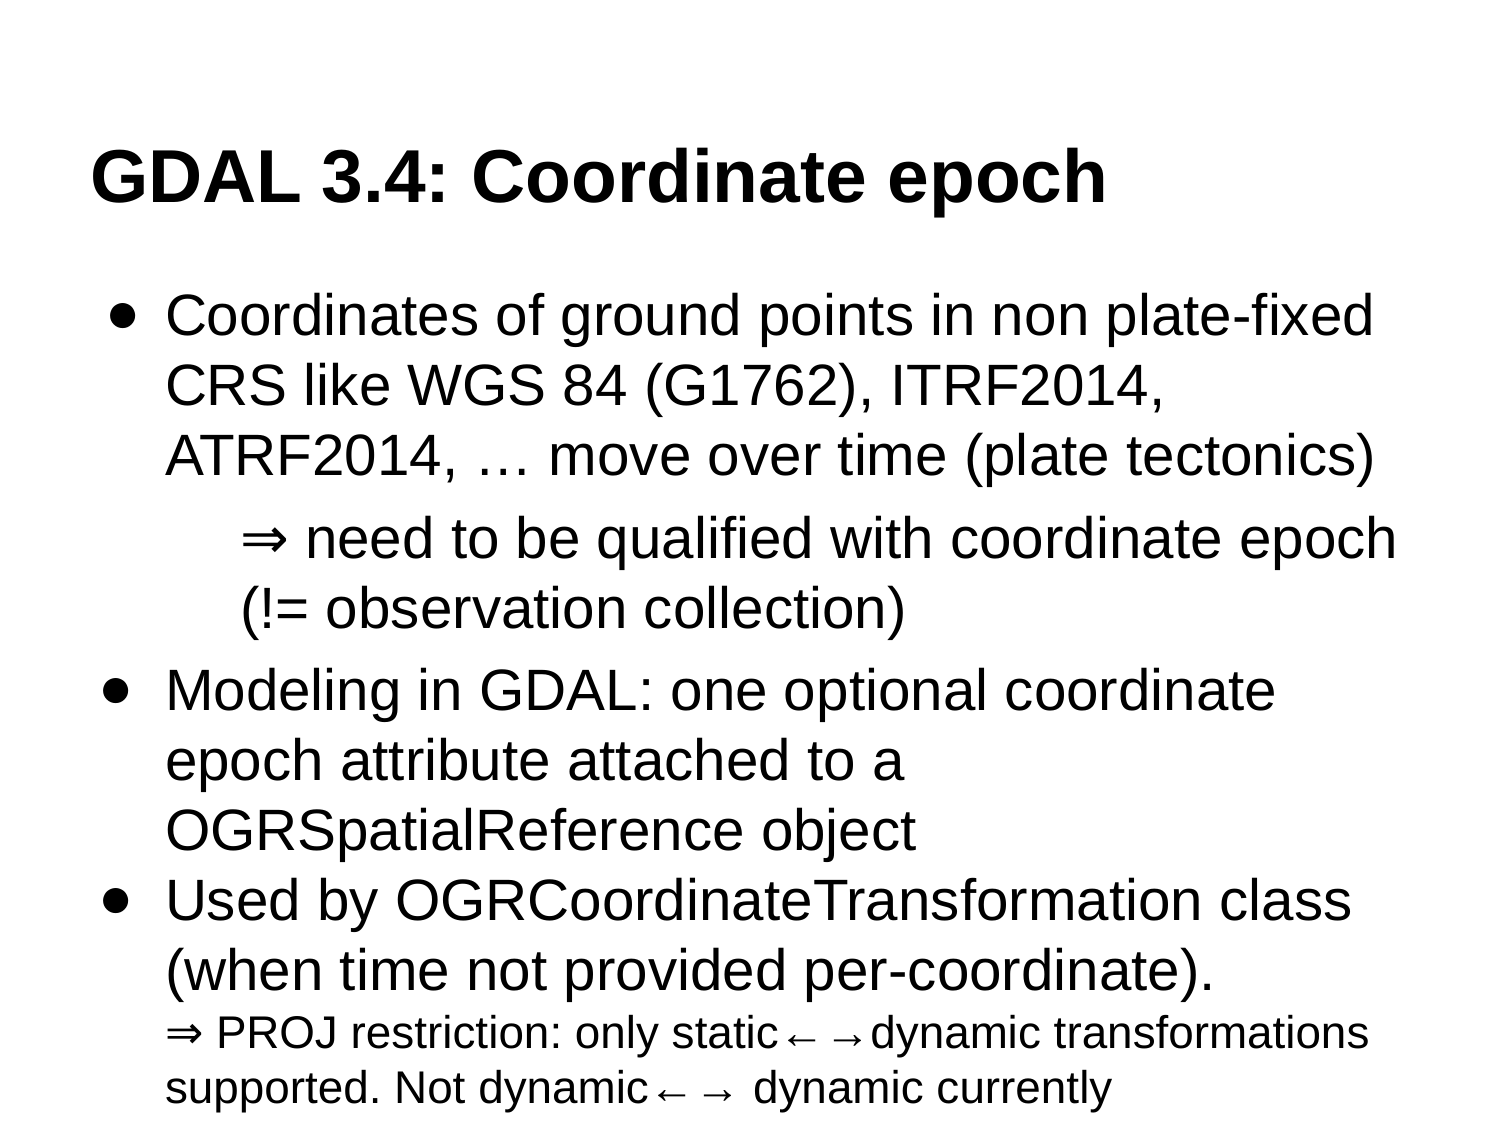

# GDAL 3.4: Coordinate epoch
Coordinates of ground points in non plate-fixed CRS like WGS 84 (G1762), ITRF2014, ATRF2014, … move over time (plate tectonics)
⇒ need to be qualified with coordinate epoch (!= observation collection)
Modeling in GDAL: one optional coordinate epoch attribute attached to a OGRSpatialReference object
Used by OGRCoordinateTransformation class (when time not provided per-coordinate).
⇒ PROJ restriction: only static←→dynamic transformations supported. Not dynamic←→ dynamic currently